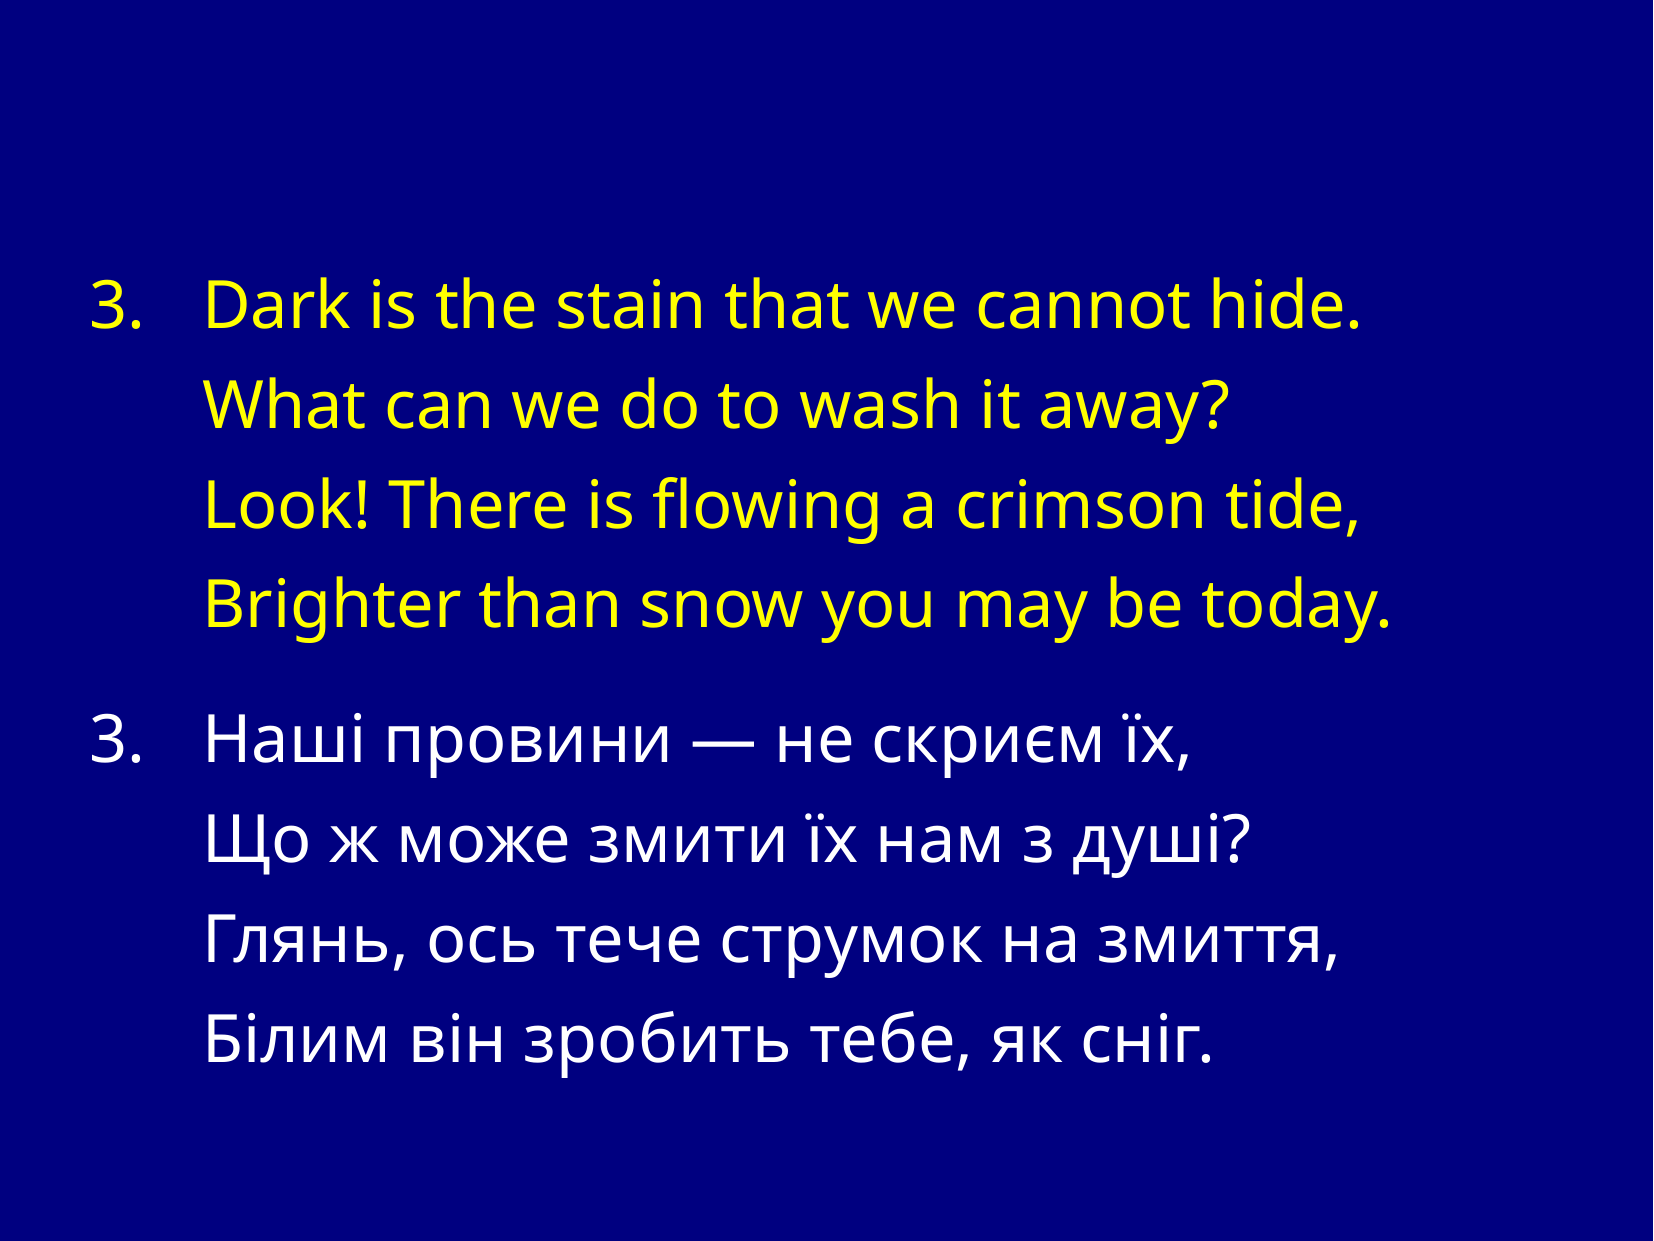

3.	Dark is the stain that we cannot hide.
	What can we do to wash it away?
	Look! There is flowing a crimson tide,
	Brighter than snow you may be today.
3.	Наші провини ― не скриєм їх,
	Що ж може змити їх нам з душі?
	Глянь, ось тече струмок на змиття,
	Білим він зробить тебе, як сніг.